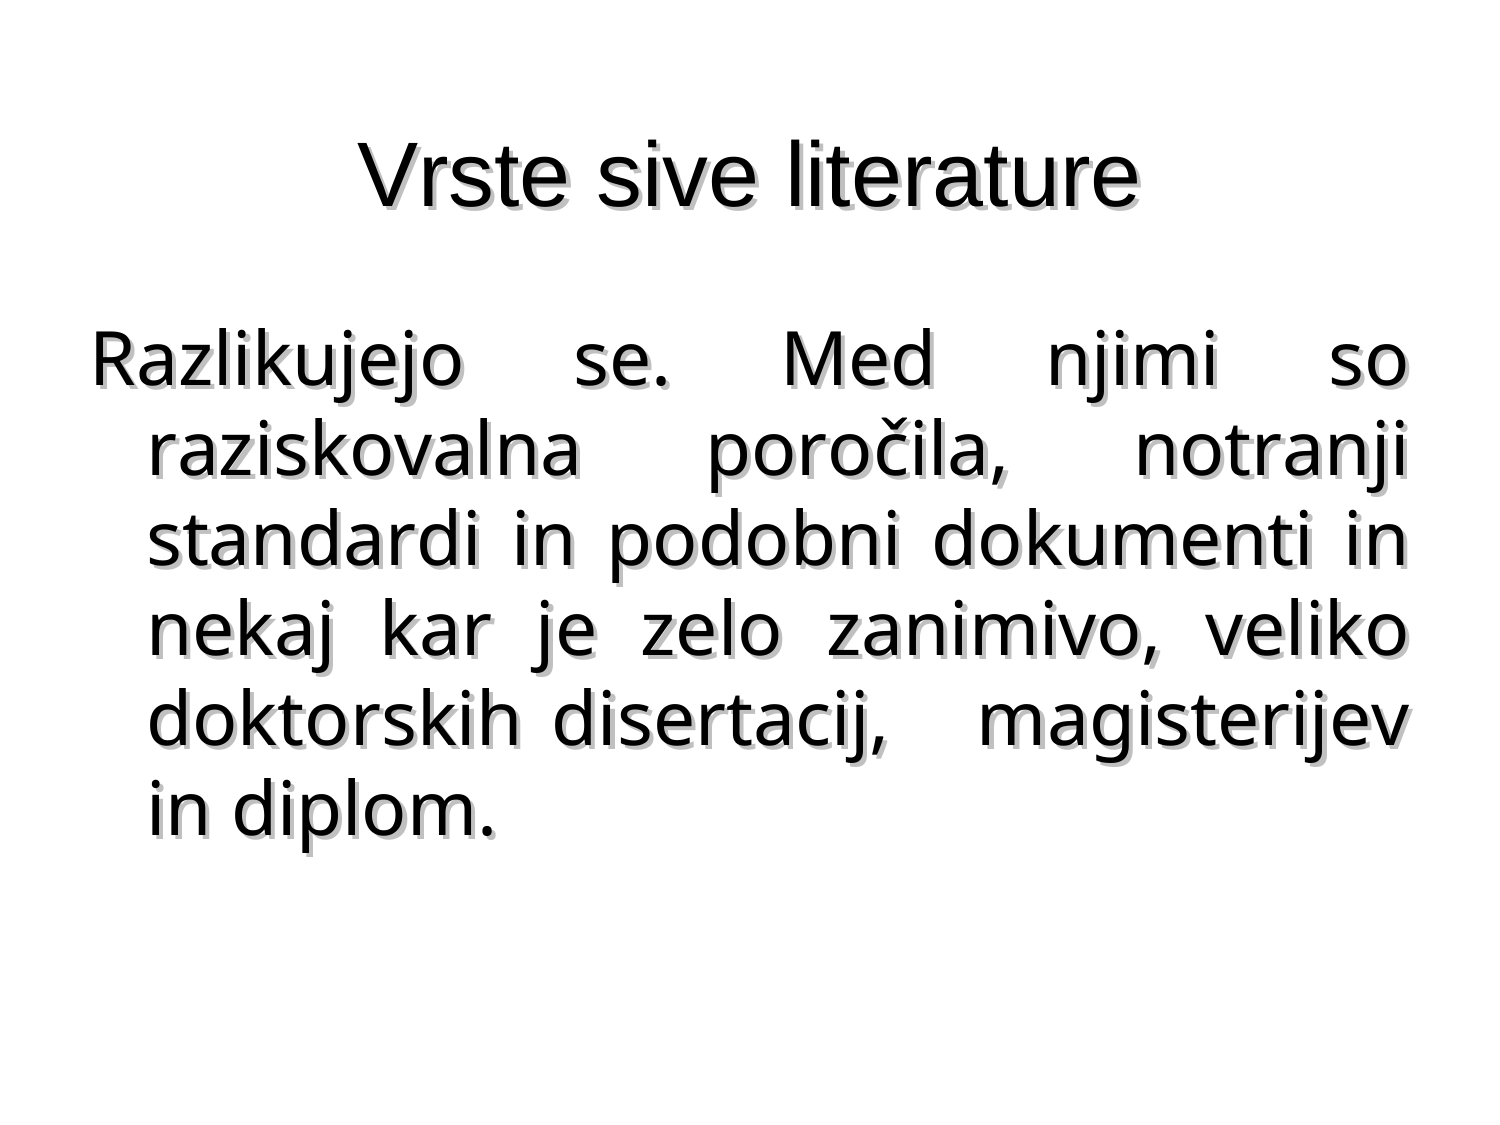

# Vrste sive literature
Razlikujejo se. Med njimi so raziskovalna poročila, notranji standardi in podobni dokumenti in nekaj kar je zelo zanimivo, veliko doktorskih disertacij, magisterijev in diplom.
14
Primoz Juznic, University of Ljubljana, Faculty of Arts, Department of Library and Information Science and Book Studies, Slovenia